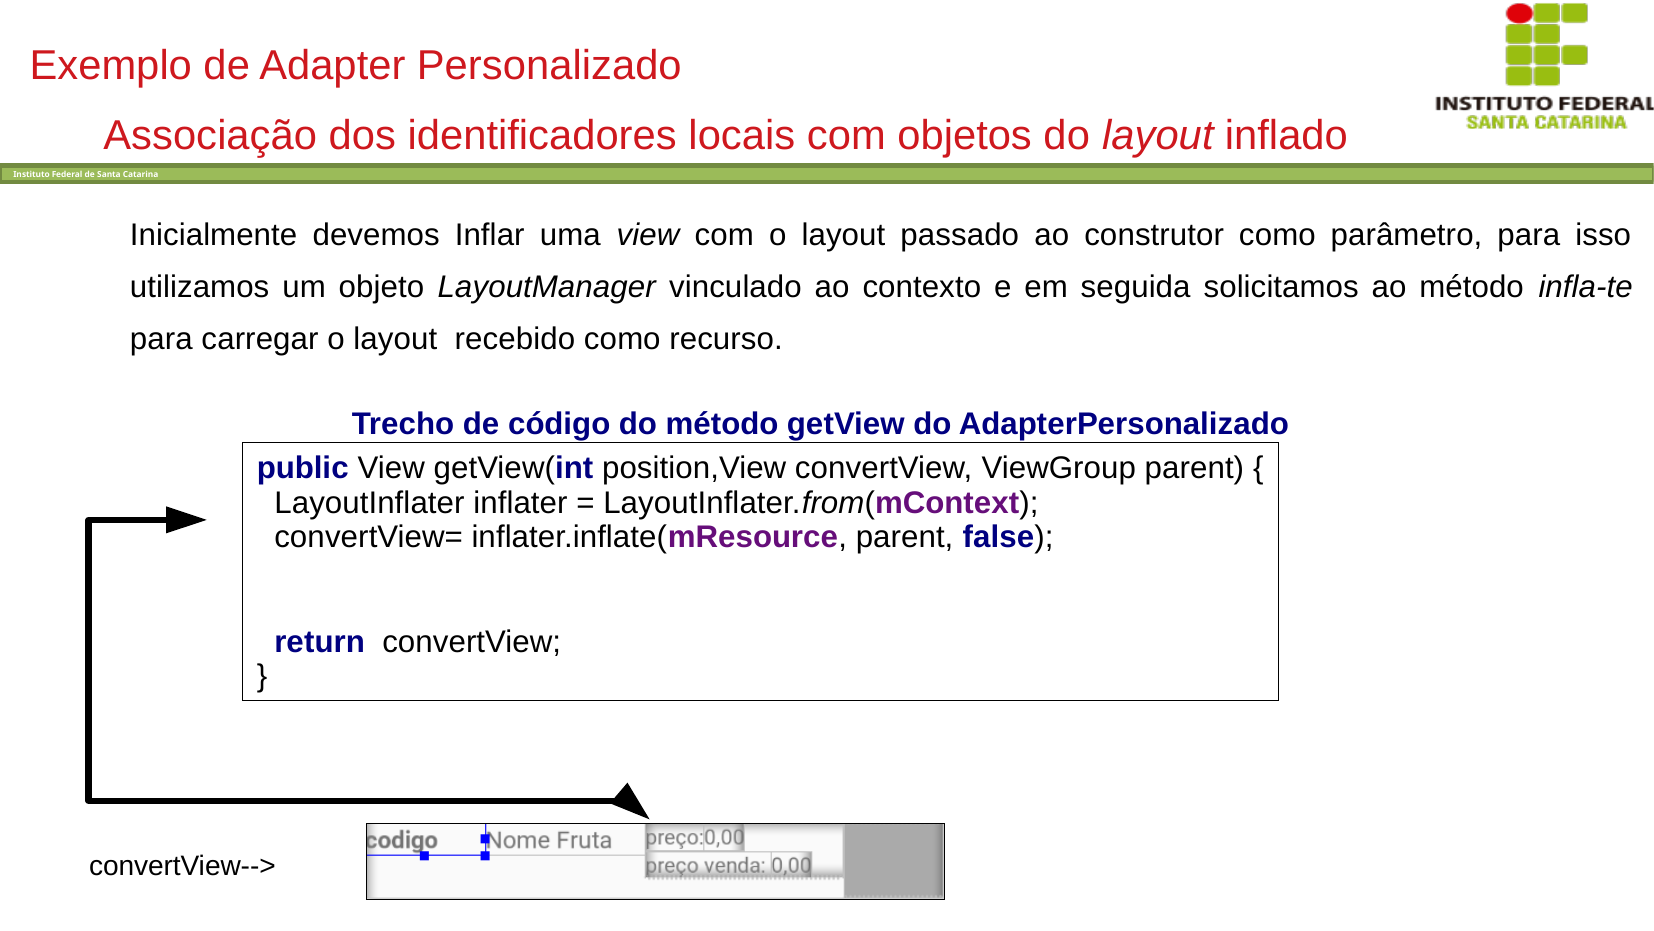

# Exemplo de Adapter Personalizado Associação dos identificadores locais com objetos do layout inflado
Inicialmente devemos Inflar uma view com o layout passado ao construtor como parâmetro, para isso utilizamos um objeto LayoutManager vinculado ao contexto e em seguida solicitamos ao método infla-te para carregar o layout recebido como recurso.
Trecho de código do método getView do AdapterPersonalizado
public View getView(int position,View convertView, ViewGroup parent) {
 LayoutInflater inflater = LayoutInflater.from(mContext);
 convertView= inflater.inflate(mResource, parent, false);
 return convertView;
}
convertView-->